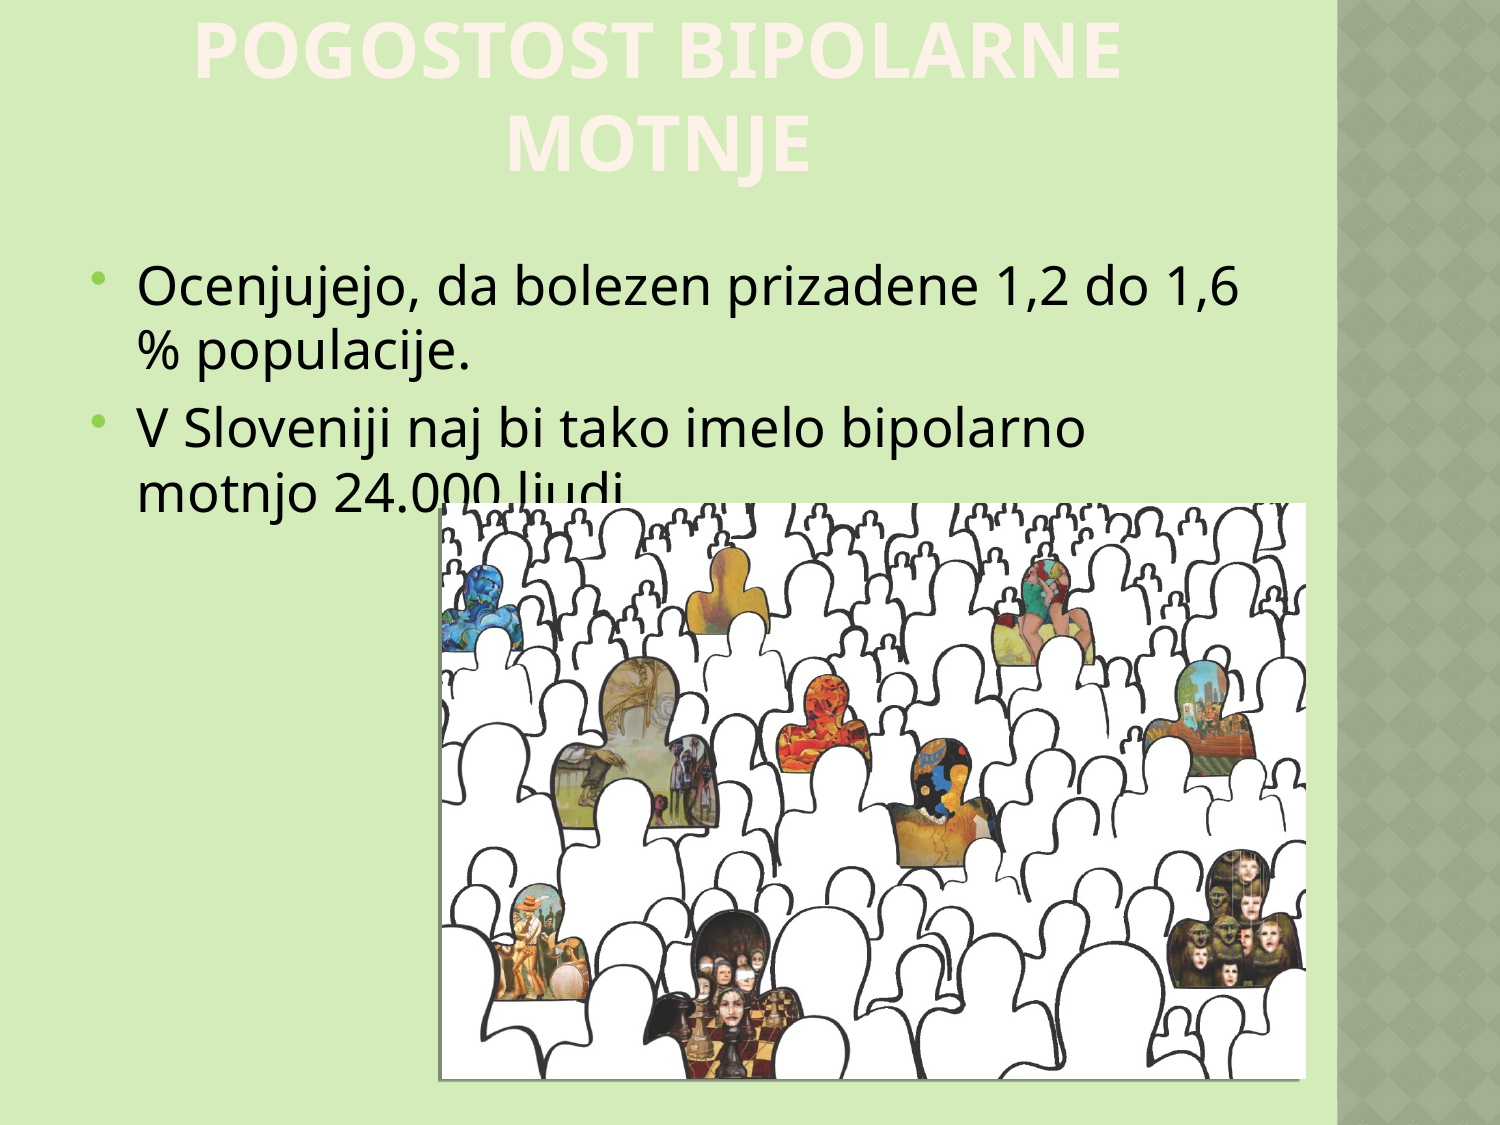

# POGOSTOST BIPOLARNE MOTNJE
Ocenjujejo, da bolezen prizadene 1,2 do 1,6 % populacije.
V Sloveniji naj bi tako imelo bipolarno motnjo 24.000 ljudi.